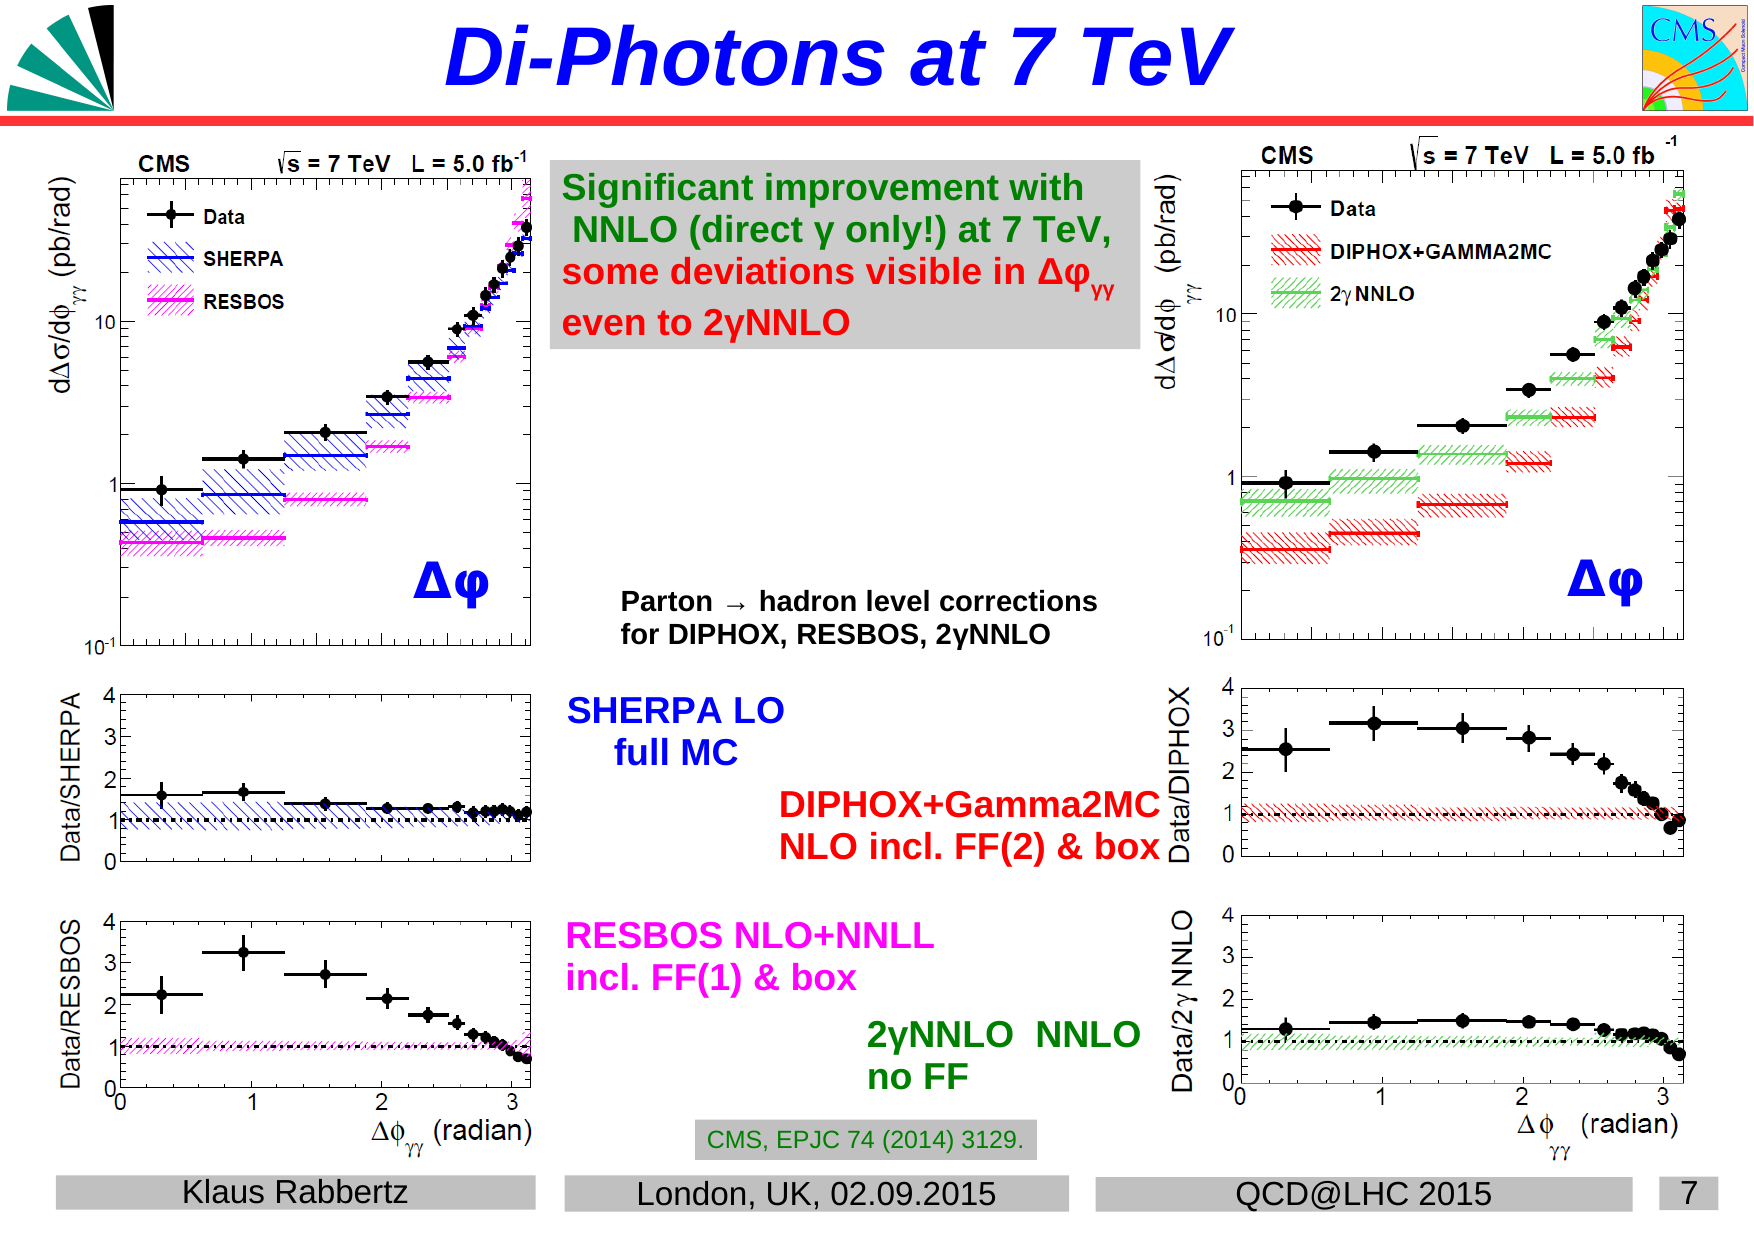

# Di-Photons at 7 TeV
Significant improvement with
 NNLO (direct γ only!) at 7 TeV,
some deviations visible in Δφγγ
even to 2γNNLO
Δφ
Δφ
Parton → hadron level corrections
for DIPHOX, RESBOS, 2γNNLO
SHERPA LO
full MC
DIPHOX+Gamma2MC
NLO incl. FF(2) & box
RESBOS NLO+NNLL
incl. FF(1) & box
2γNNLO NNLO
no FF
CMS, EPJC 74 (2014) 3129.